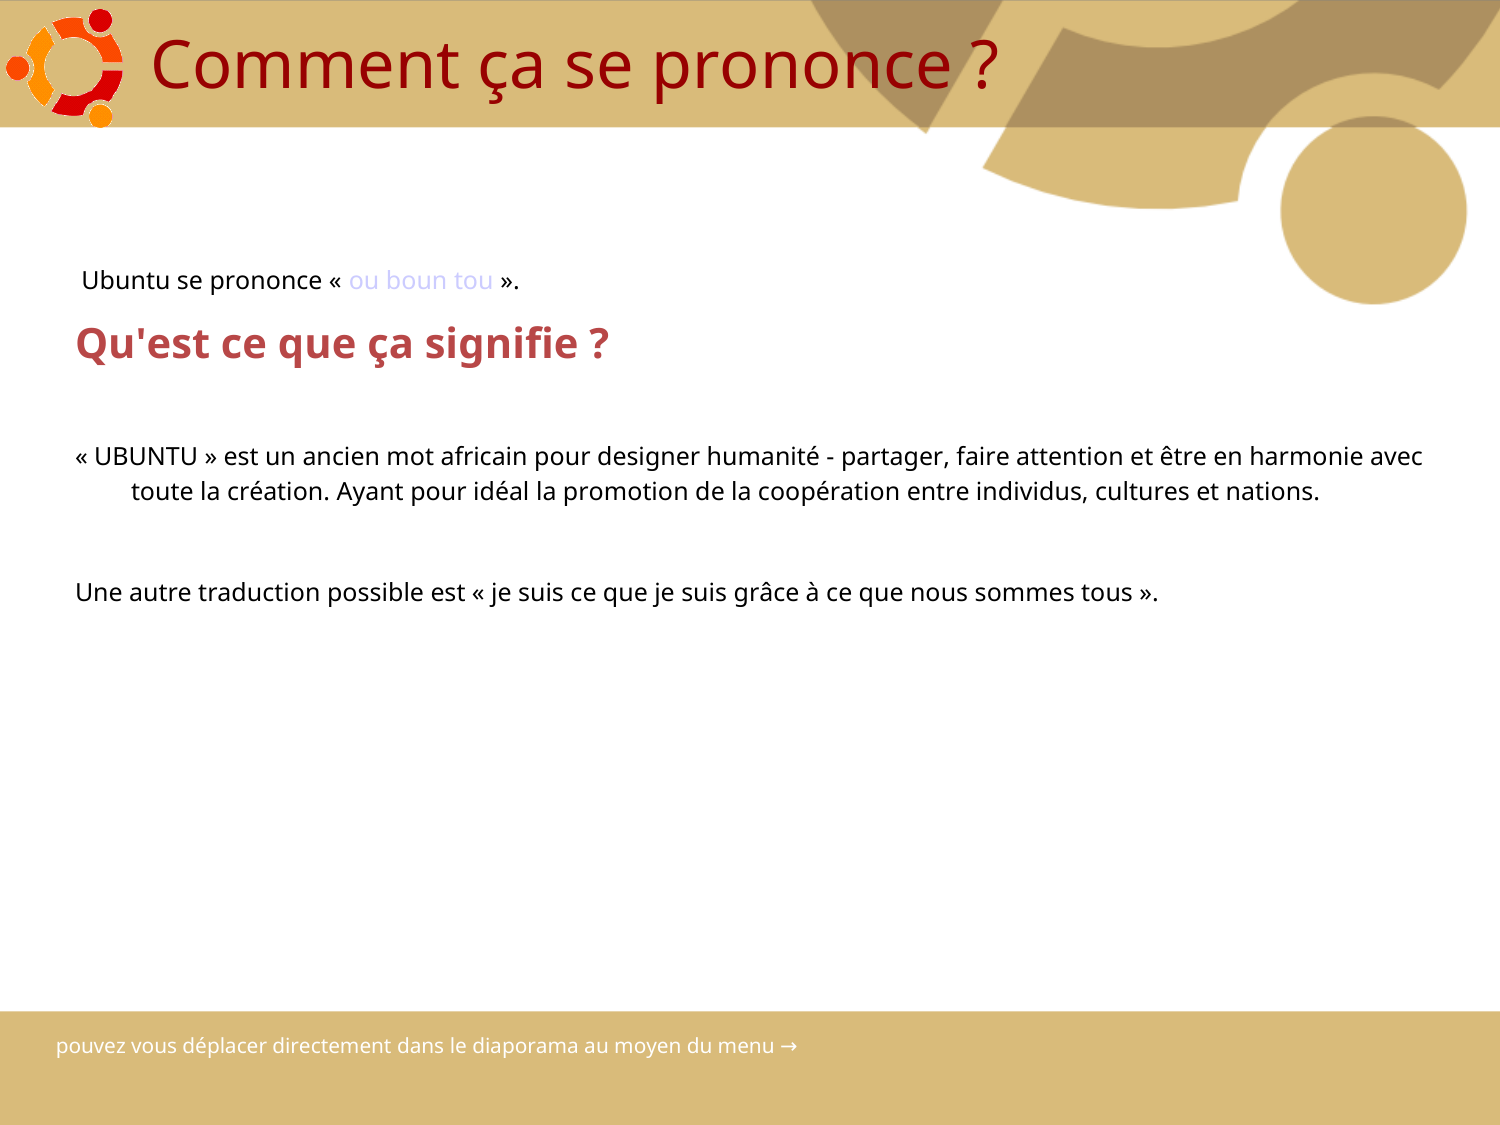

# Comment ça se prononce ?
 Ubuntu se prononce « ou boun tou ».
Qu'est ce que ça signifie ?
« UBUNTU » est un ancien mot africain pour designer humanité - partager, faire attention et être en harmonie avec toute la création. Ayant pour idéal la promotion de la coopération entre individus, cultures et nations.
Une autre traduction possible est « je suis ce que je suis grâce à ce que nous sommes tous ».
pouvez vous déplacer directement dans le diaporama au moyen du menu →